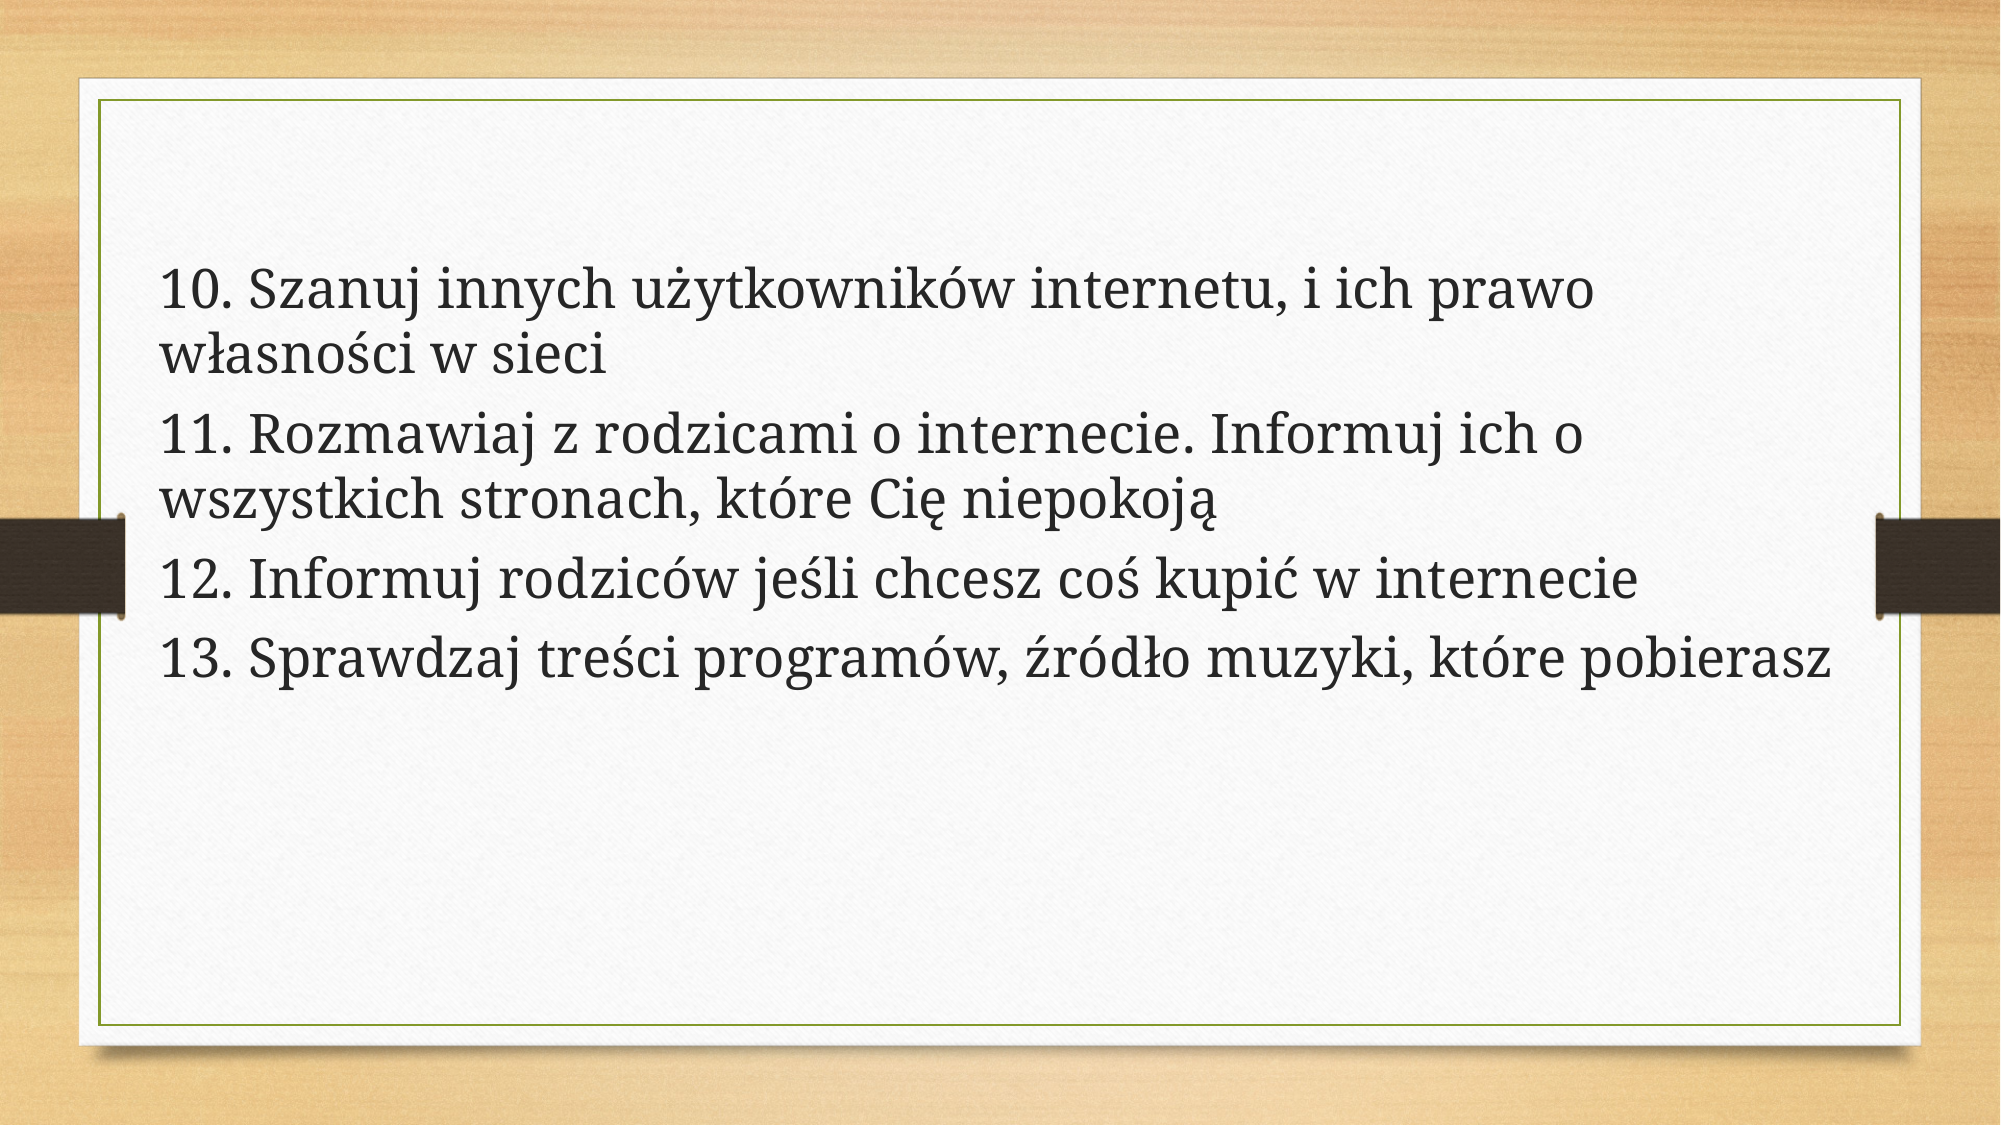

# 10. Szanuj innych użytkowników internetu, i ich prawo własności w sieci
11. Rozmawiaj z rodzicami o internecie. Informuj ich o wszystkich stronach, które Cię niepokoją
12. Informuj rodziców jeśli chcesz coś kupić w internecie
13. Sprawdzaj treści programów, źródło muzyki, które pobierasz